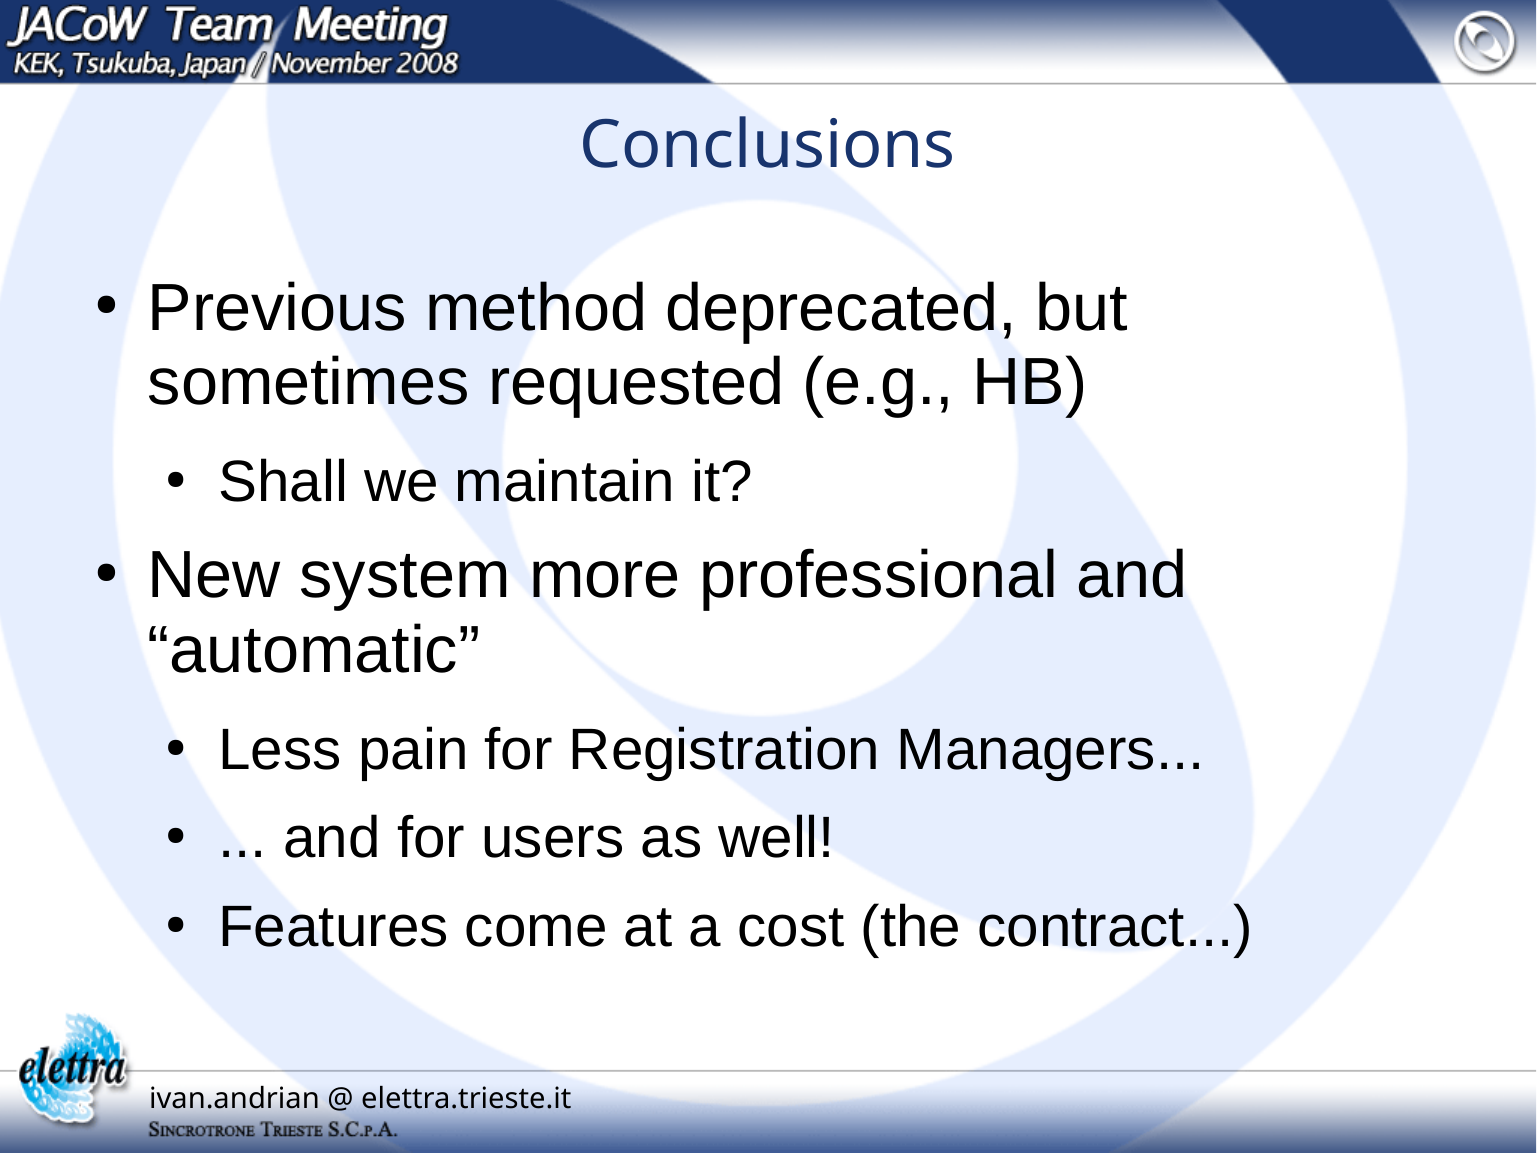

# Conclusions
Previous method deprecated, but sometimes requested (e.g., HB)
Shall we maintain it?
New system more professional and “automatic”
Less pain for Registration Managers...
... and for users as well!
Features come at a cost (the contract...)